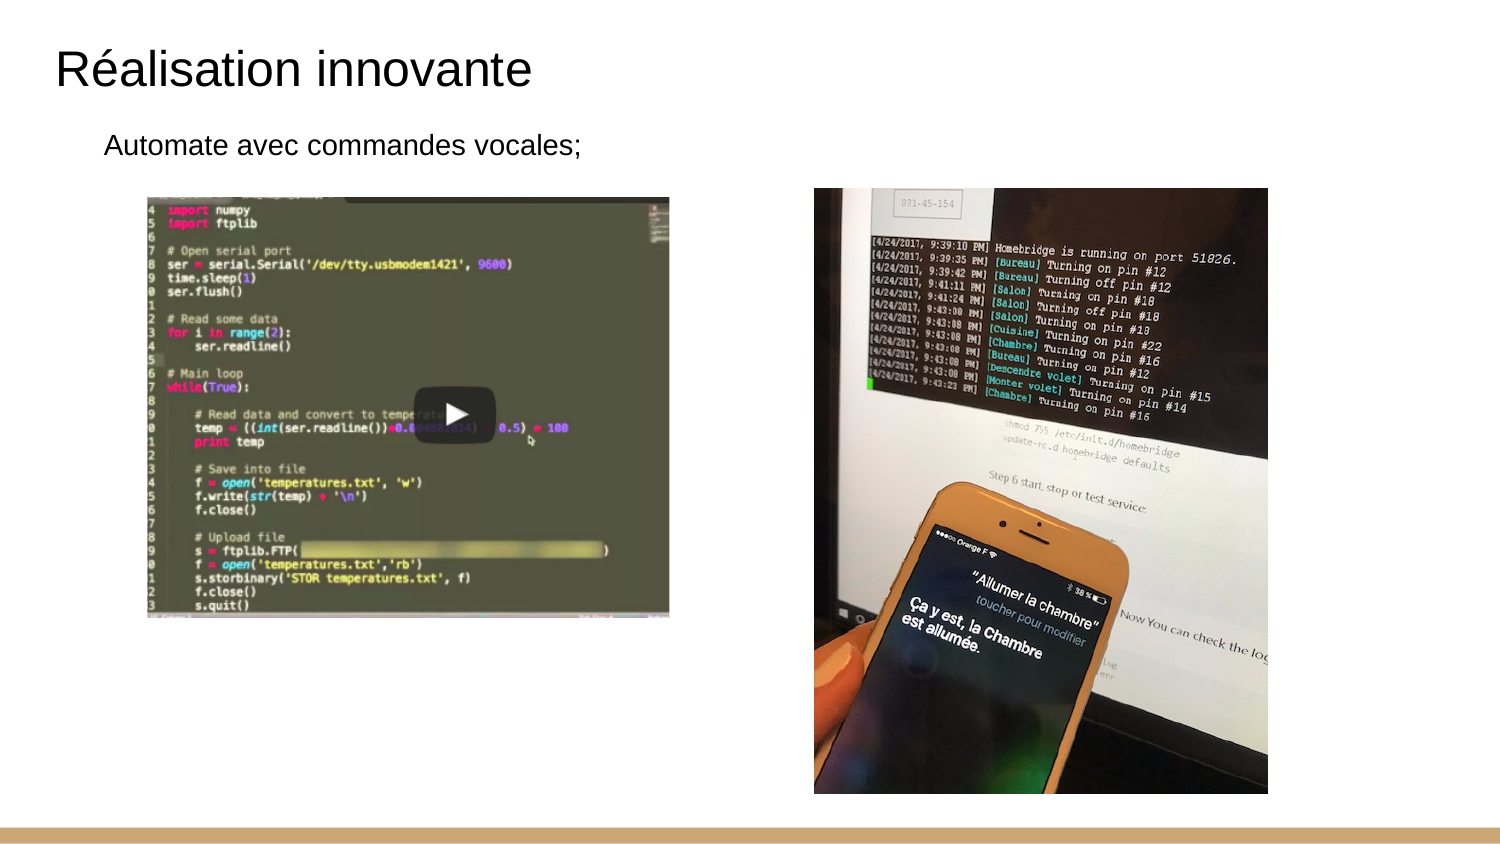

# Réalisation innovante
Automate avec commandes vocales;